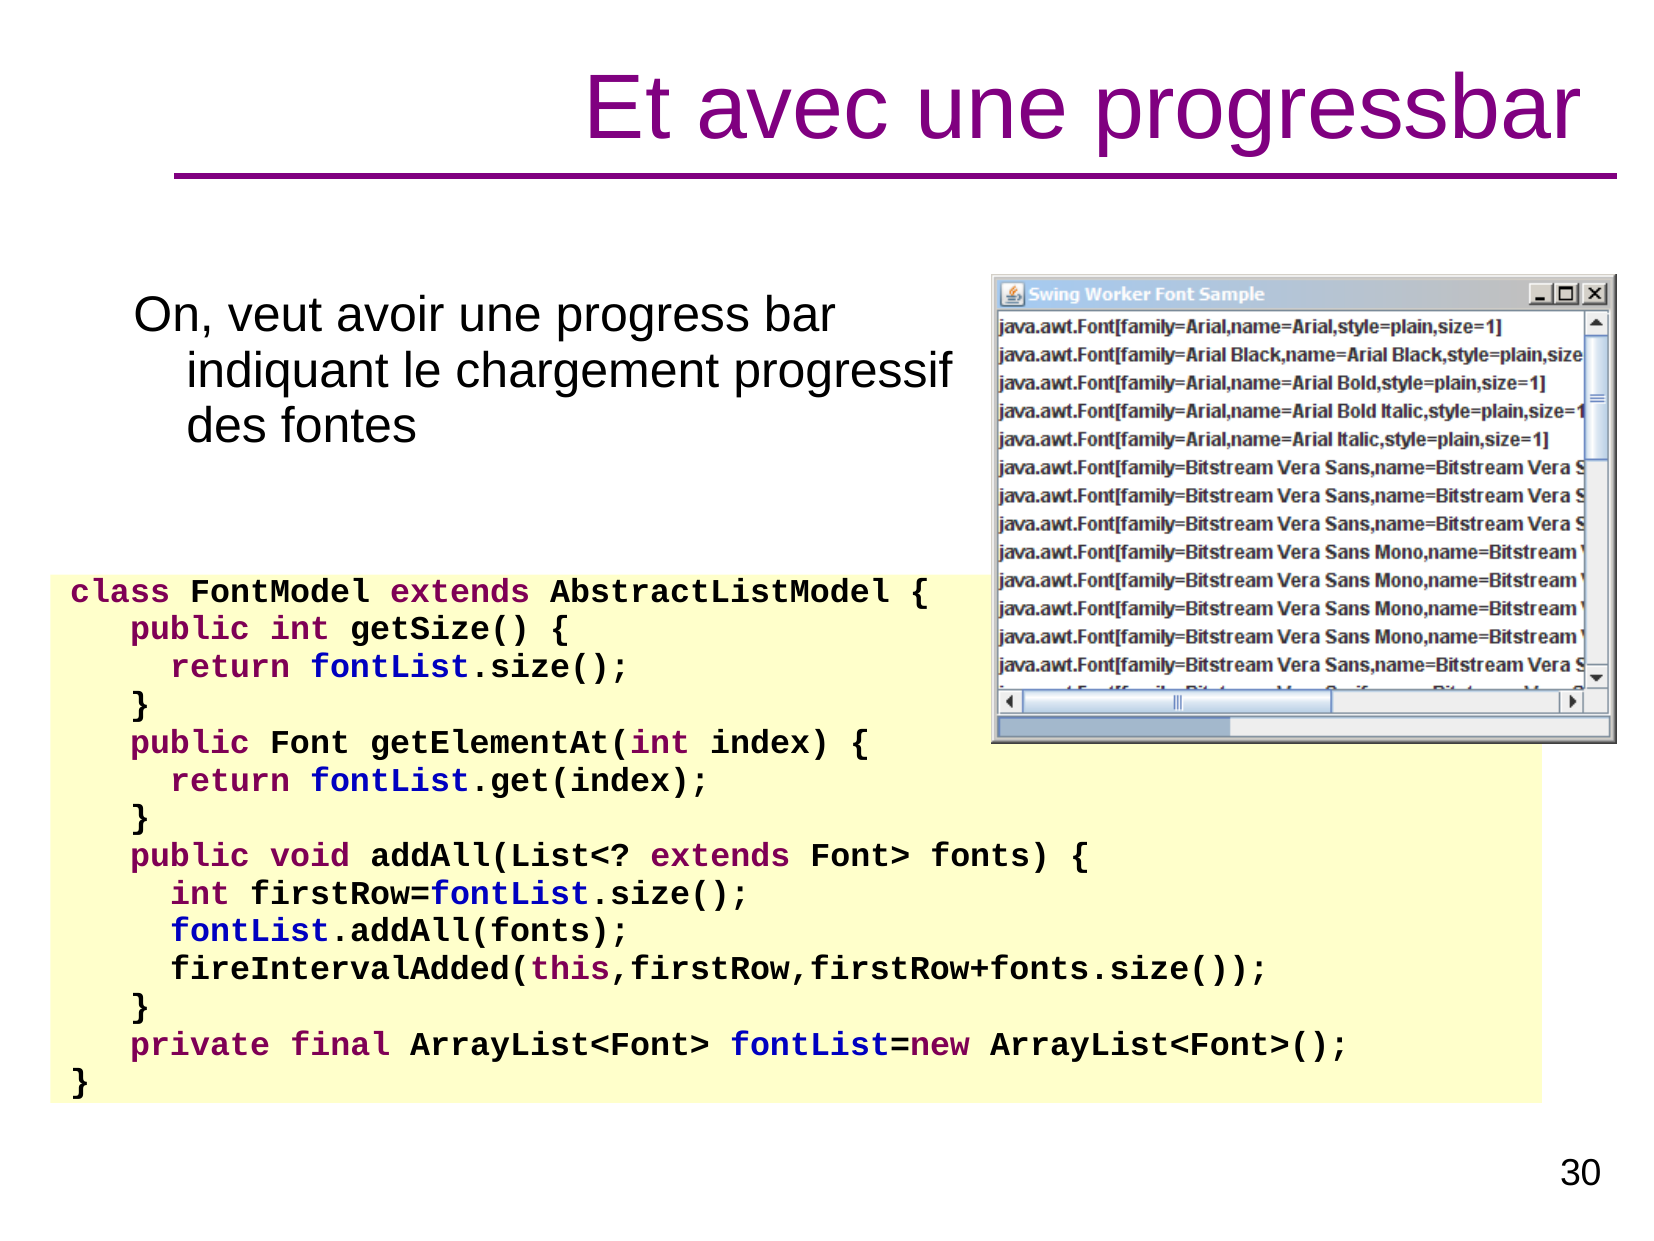

# Et avec une progressbar
On, veut avoir une progress bar
indiquant le chargement progressif des fontes
 class FontModel extends AbstractListModel {
 public int getSize() {
 return fontList.size();
 }
 public Font getElementAt(int index) {
 return fontList.get(index);
 }
 public void addAll(List<? extends Font> fonts) {
 int firstRow=fontList.size();
 fontList.addAll(fonts);
 fireIntervalAdded(this,firstRow,firstRow+fonts.size());
 }
 private final ArrayList<Font> fontList=new ArrayList<Font>();
 }